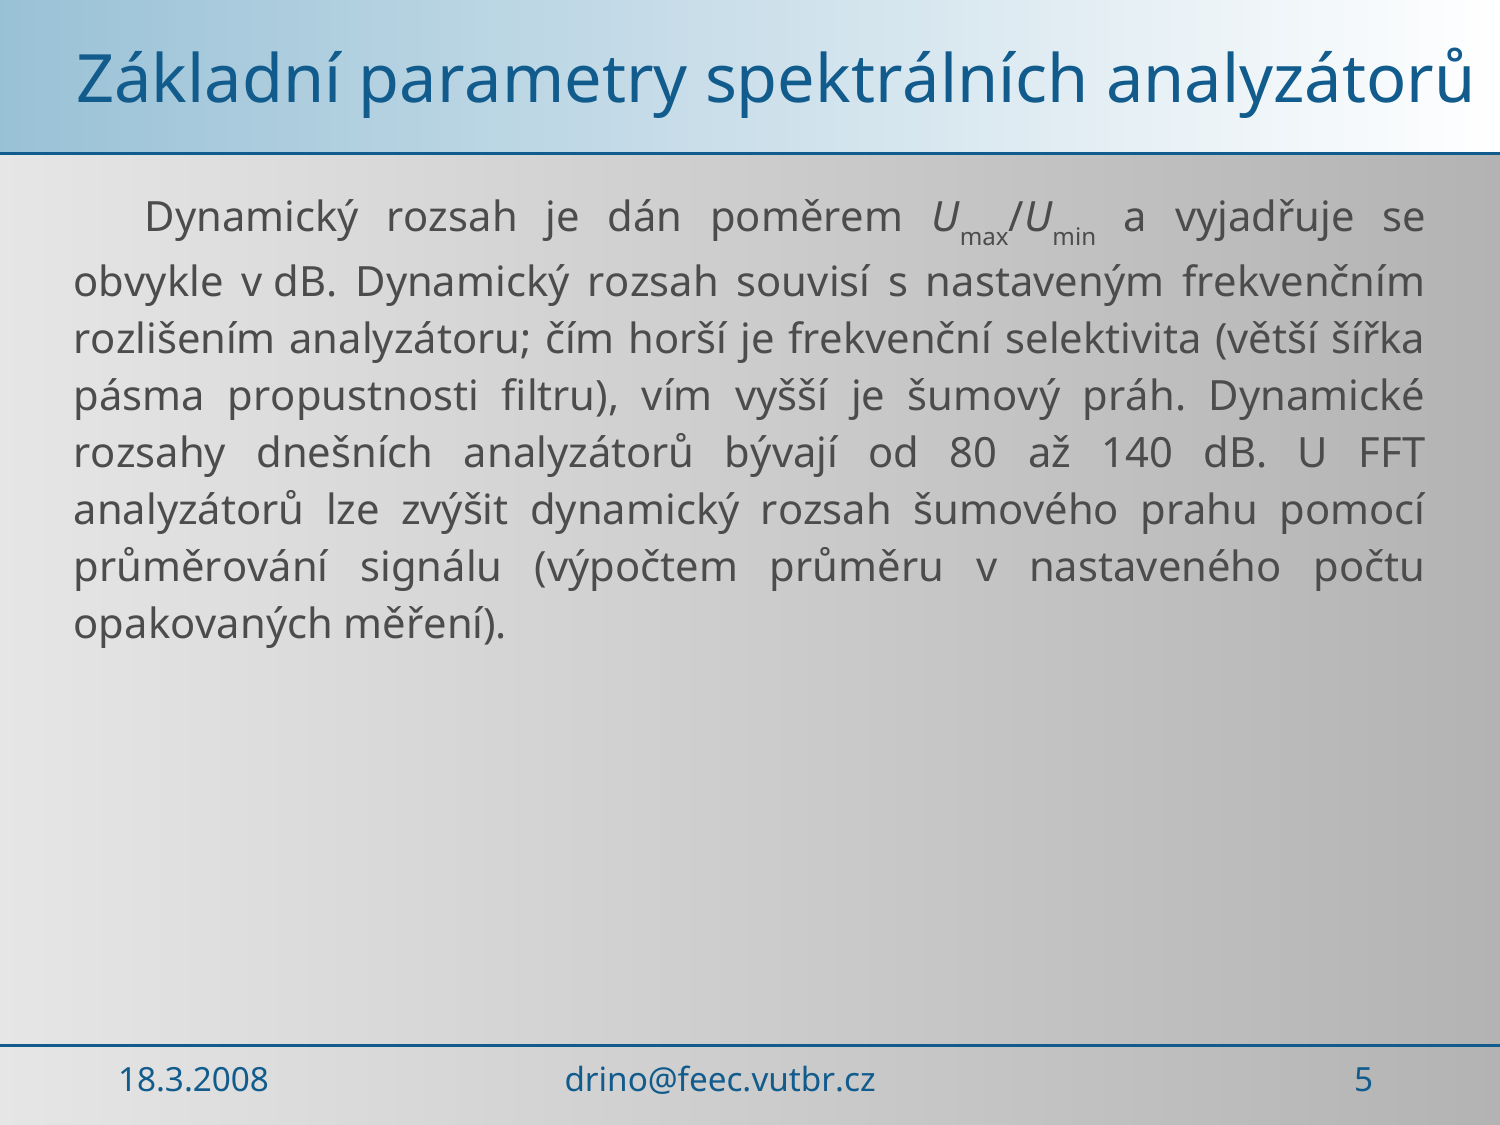

# Základní parametry spektrálních analyzátorů
Dynamický rozsah je dán poměrem Umax/Umin a vyjadřuje se obvykle v dB. Dynamický rozsah souvisí s nastaveným frekvenčním rozlišením analyzátoru; čím horší je frekvenční selektivita (větší šířka pásma propustnosti filtru), vím vyšší je šumový práh. Dynamické rozsahy dnešních analyzátorů bývají od 80 až 140 dB. U FFT analyzátorů lze zvýšit dynamický rozsah šumového prahu pomocí průměrování signálu (výpočtem průměru v nastaveného počtu opakovaných měření).
18.3.2008
drino@feec.vutbr.cz